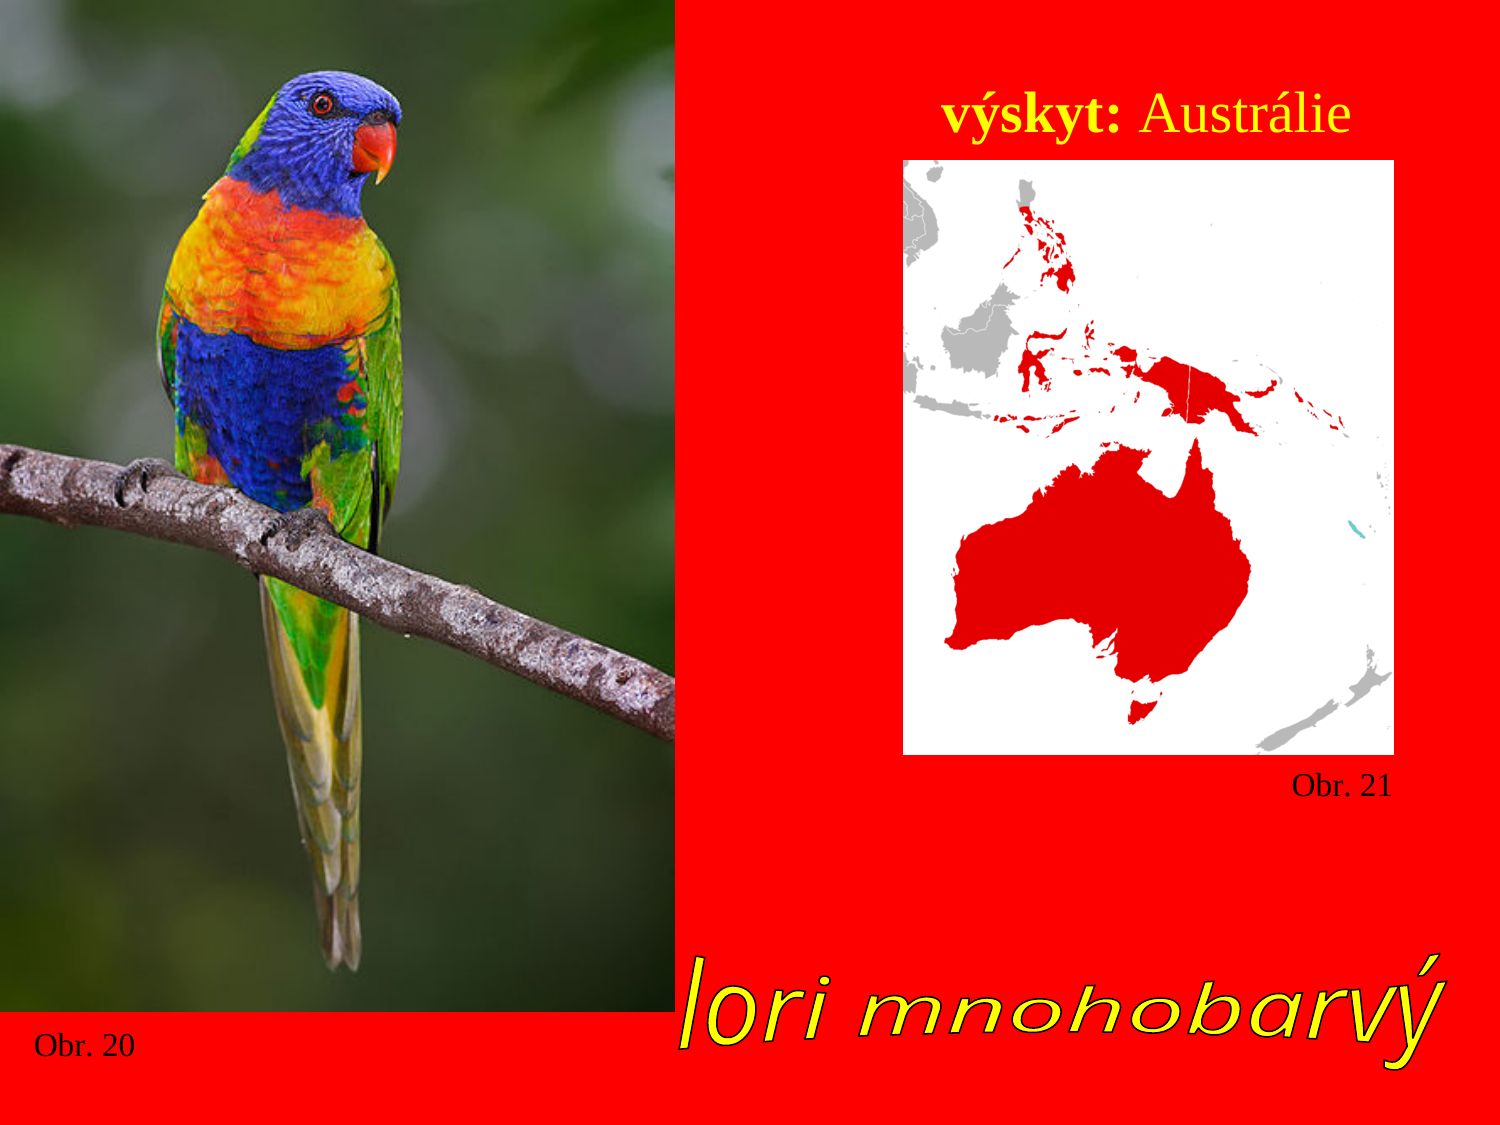

výskyt: Austrálie
 Obr. 21
lori mnohobarvý
 Obr. 20